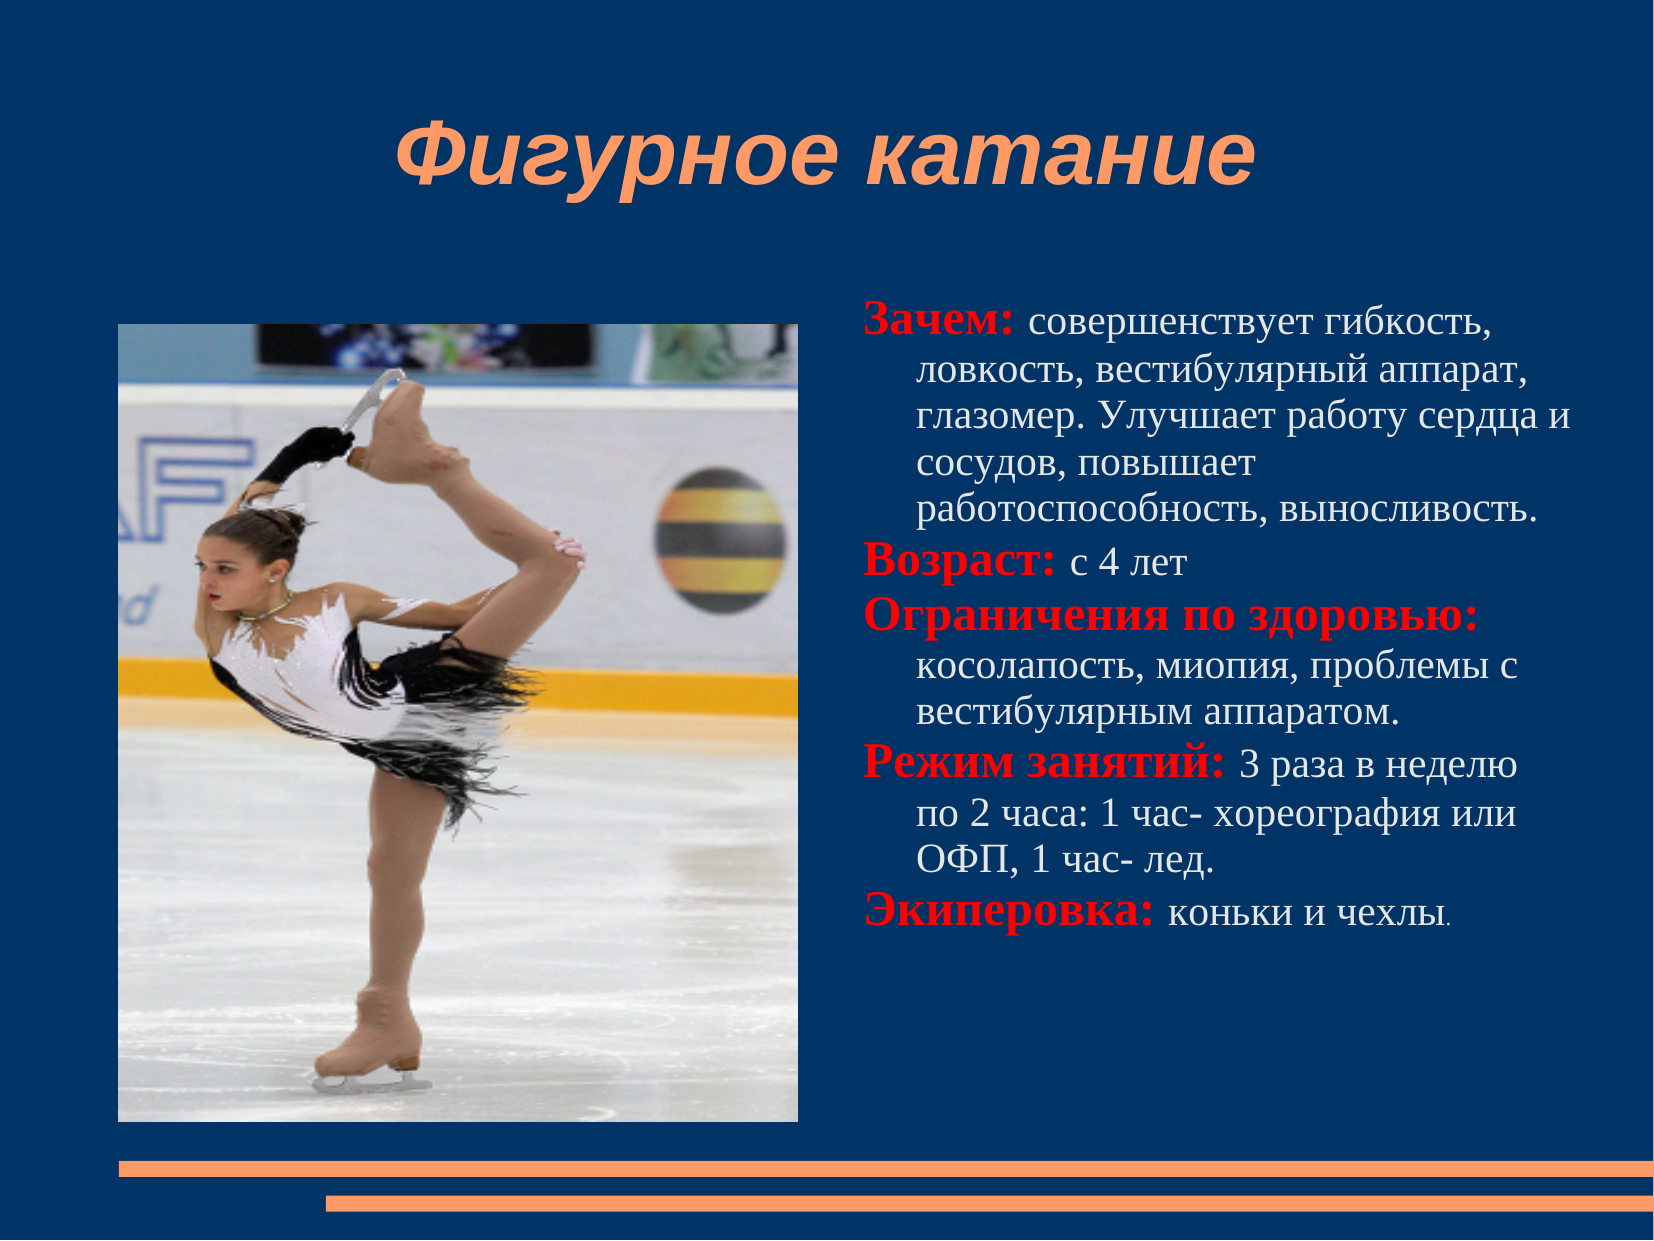

# Фигурное катание
Зачем: совершенствует гибкость, ловкость, вестибулярный аппарат, глазомер. Улучшает работу сердца и сосудов, повышает работоспособность, выносливость.
Возраст: с 4 лет
Ограничения по здоровью: косолапость, миопия, проблемы с вестибулярным аппаратом.
Режим занятий: 3 раза в неделю по 2 часа: 1 час- хореография или ОФП, 1 час- лед.
Экиперовка: коньки и чехлы.